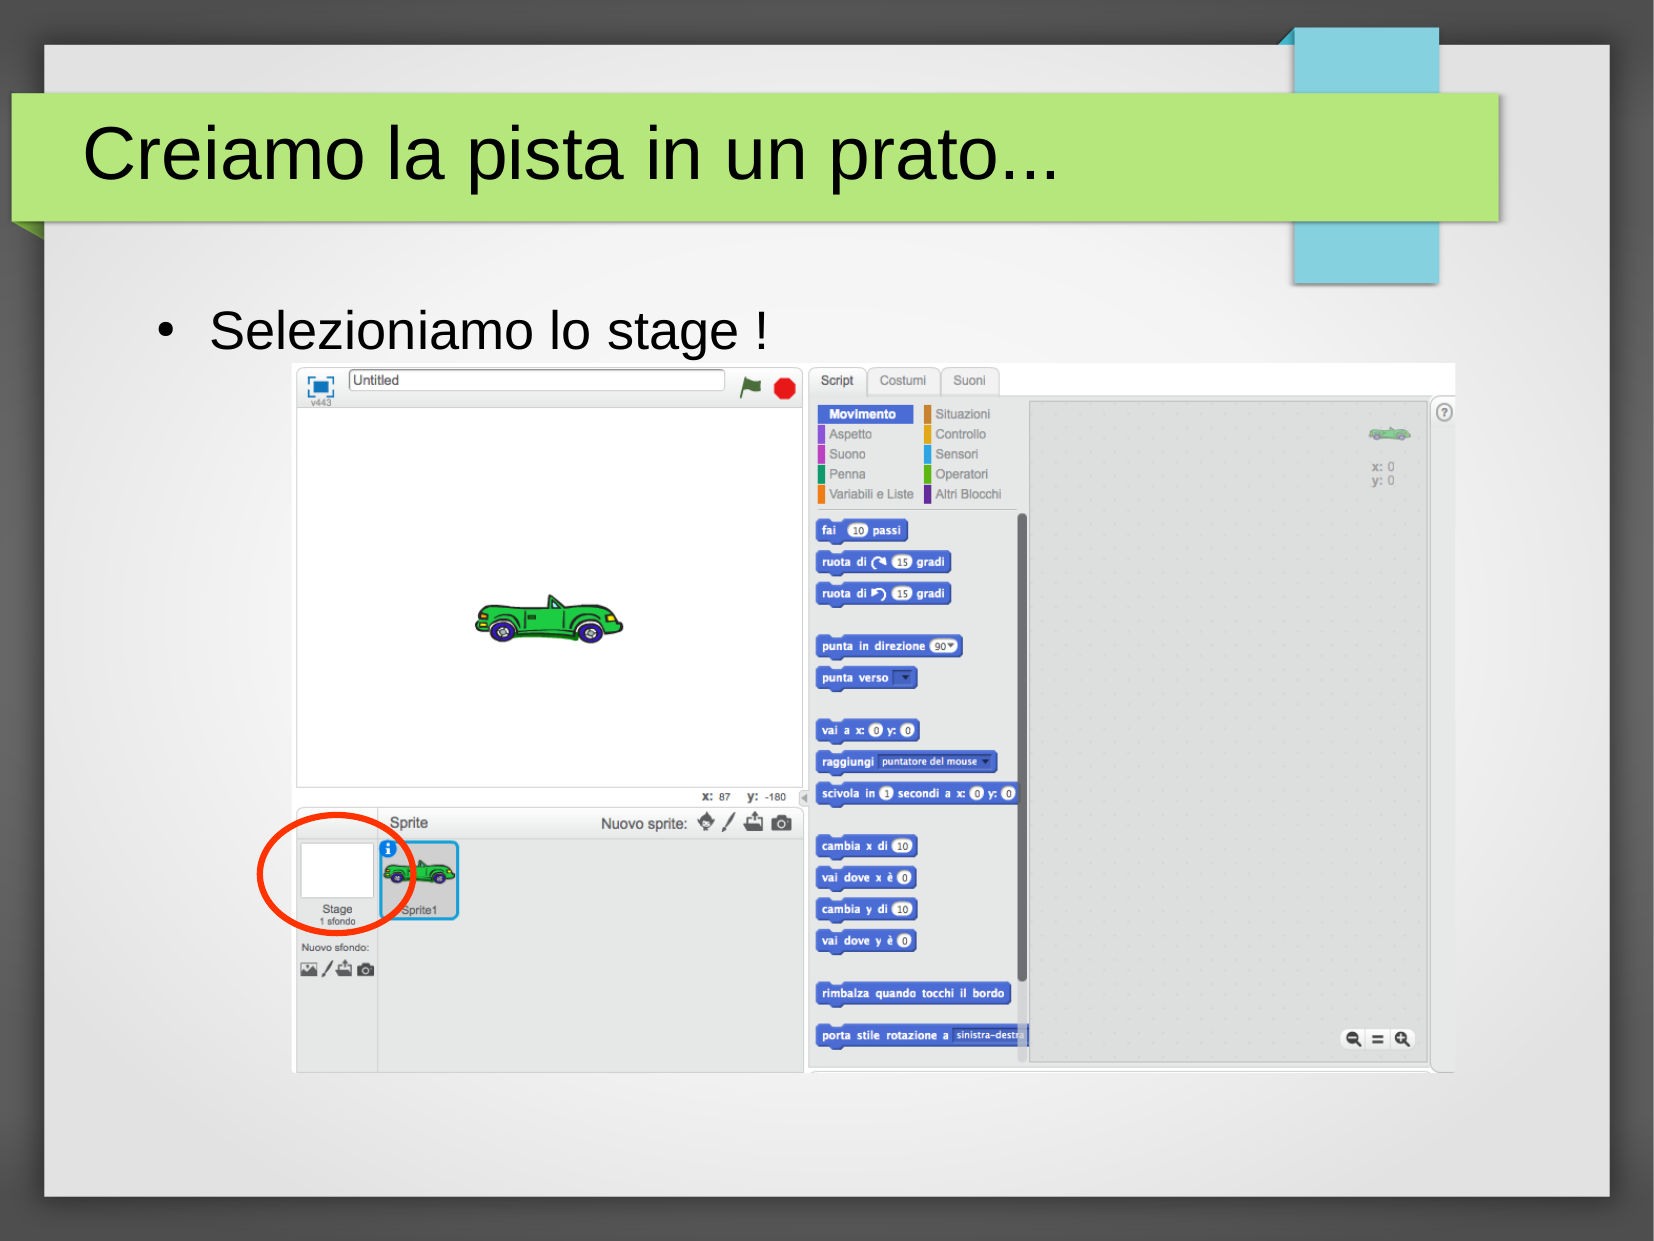

# Creiamo la pista in un prato...
Selezioniamo lo stage !